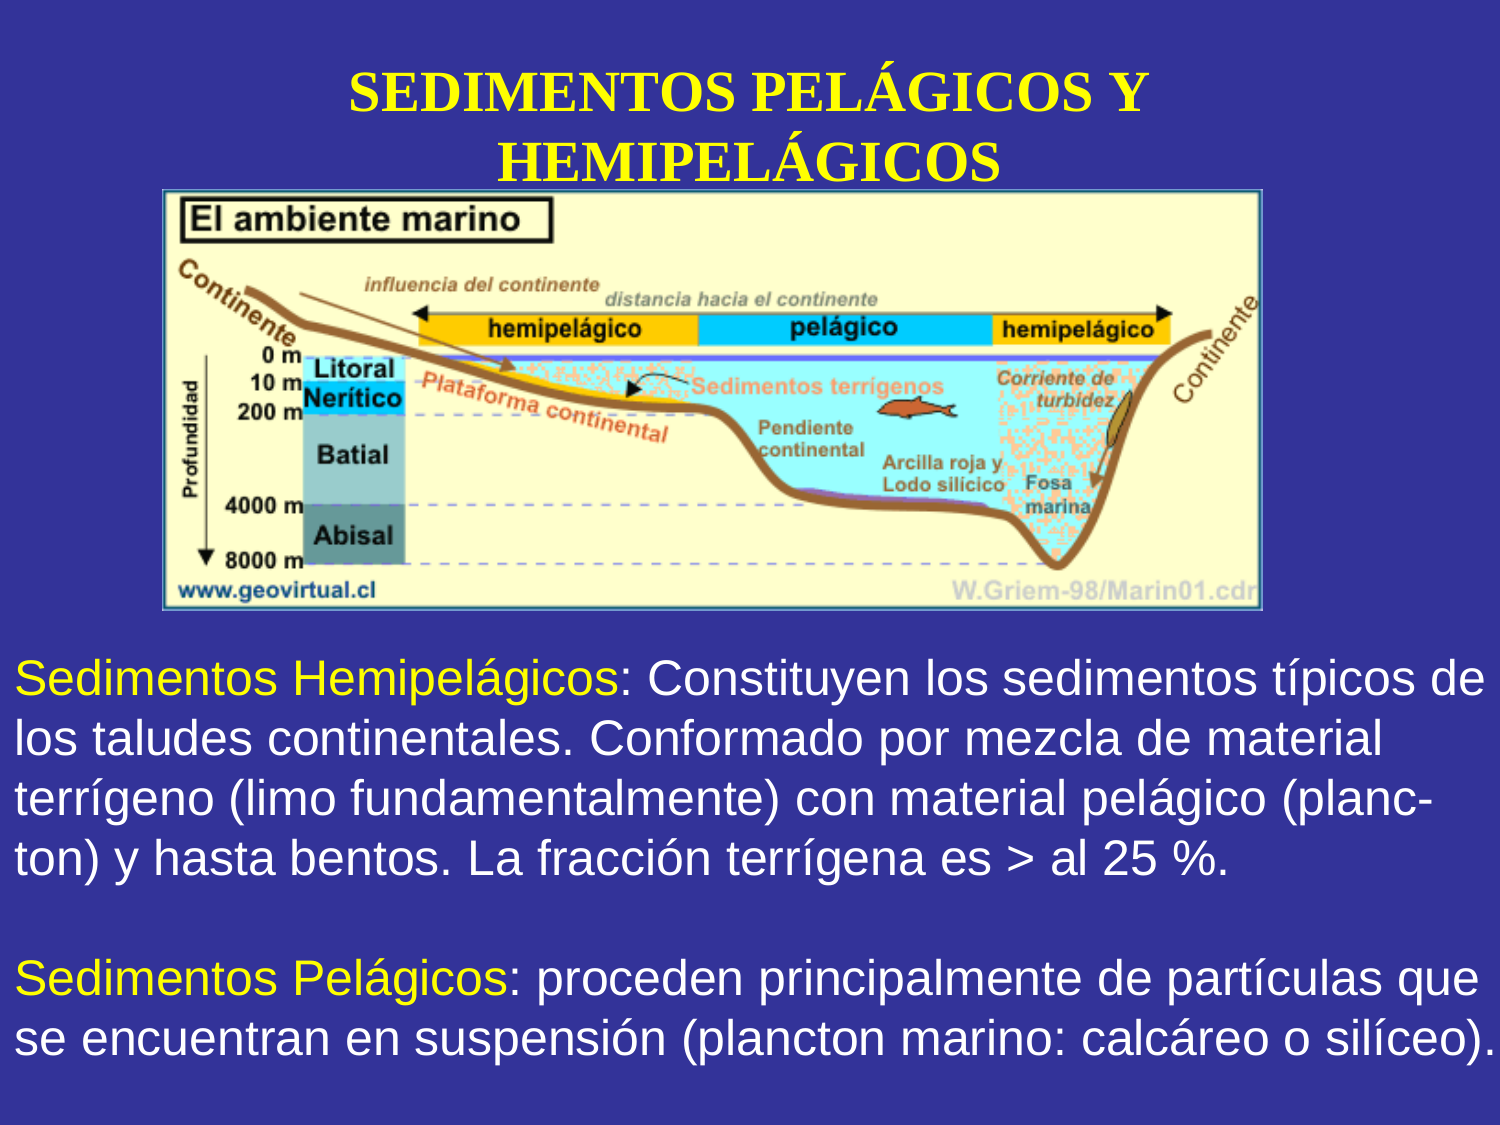

# SEDIMENTOS PELÁGICOS Y HEMIPELÁGICOS
Sedimentos Hemipelágicos: Constituyen los sedimentos típicos de
los taludes continentales. Conformado por mezcla de material
terrígeno (limo fundamentalmente) con material pelágico (planc-
ton) y hasta bentos. La fracción terrígena es > al 25 %.
Sedimentos Pelágicos: proceden principalmente de partículas que
se encuentran en suspensión (plancton marino: calcáreo o silíceo).